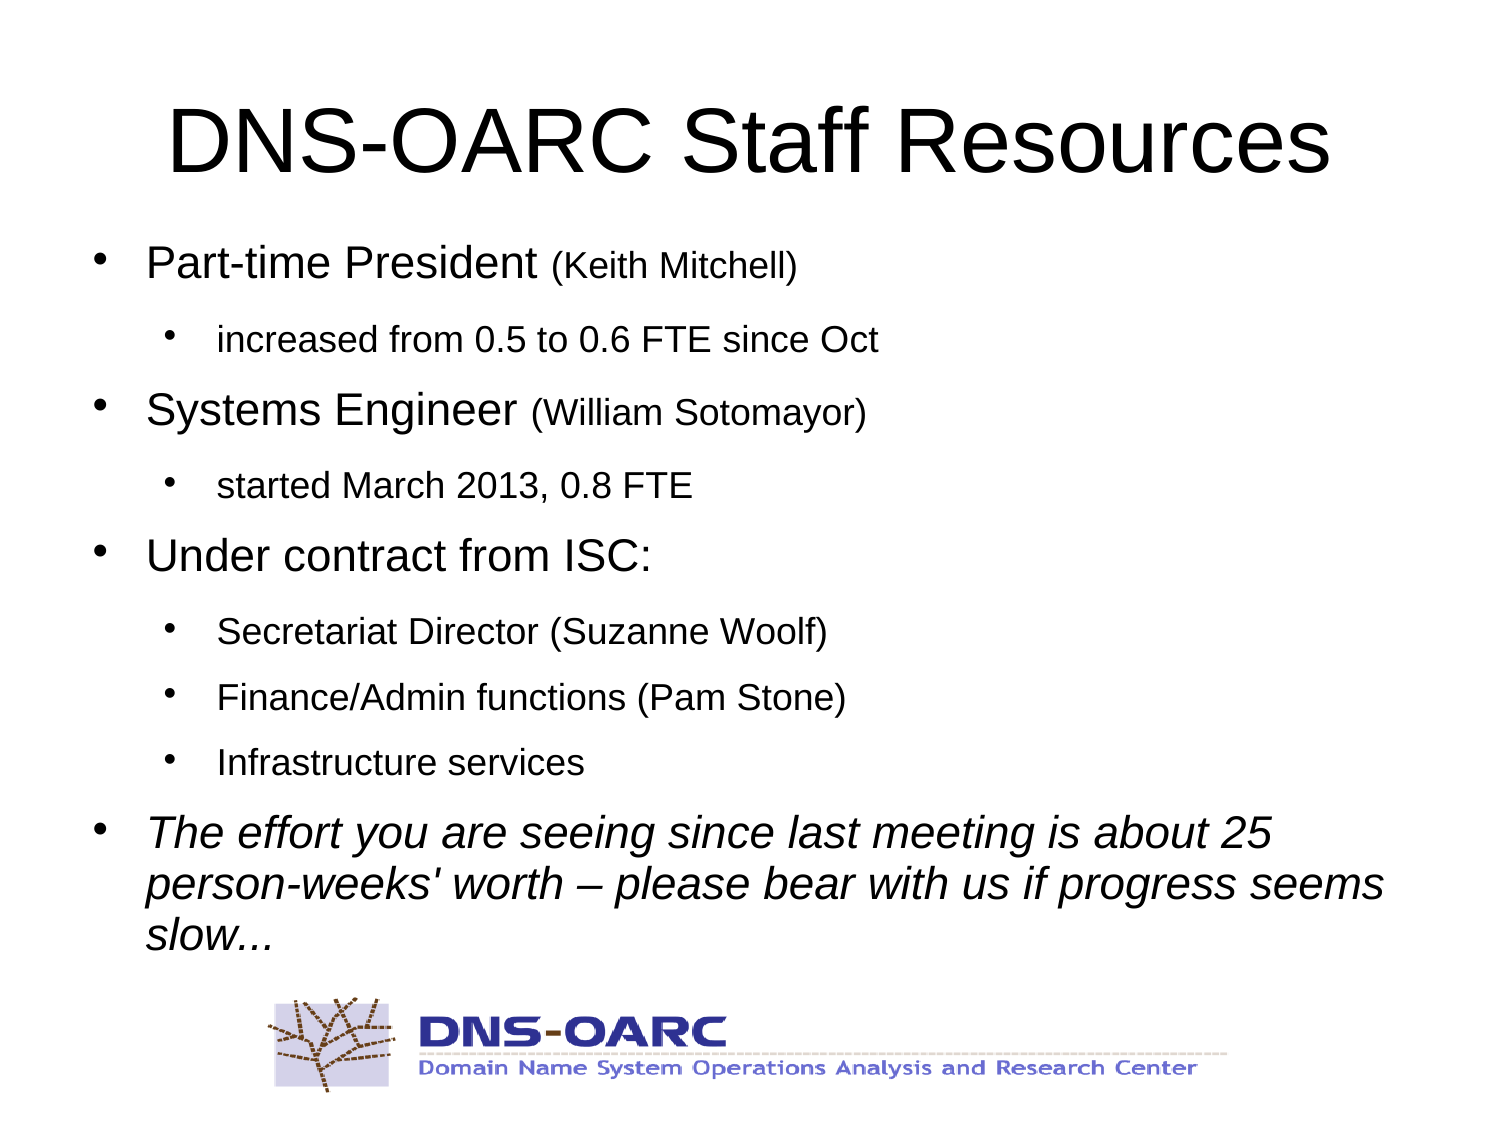

# DNS-OARC Staff Resources
Part-time President (Keith Mitchell)
increased from 0.5 to 0.6 FTE since Oct
Systems Engineer (William Sotomayor)
started March 2013, 0.8 FTE
Under contract from ISC:
Secretariat Director (Suzanne Woolf)
Finance/Admin functions (Pam Stone)
Infrastructure services
The effort you are seeing since last meeting is about 25 person-weeks' worth – please bear with us if progress seems slow...